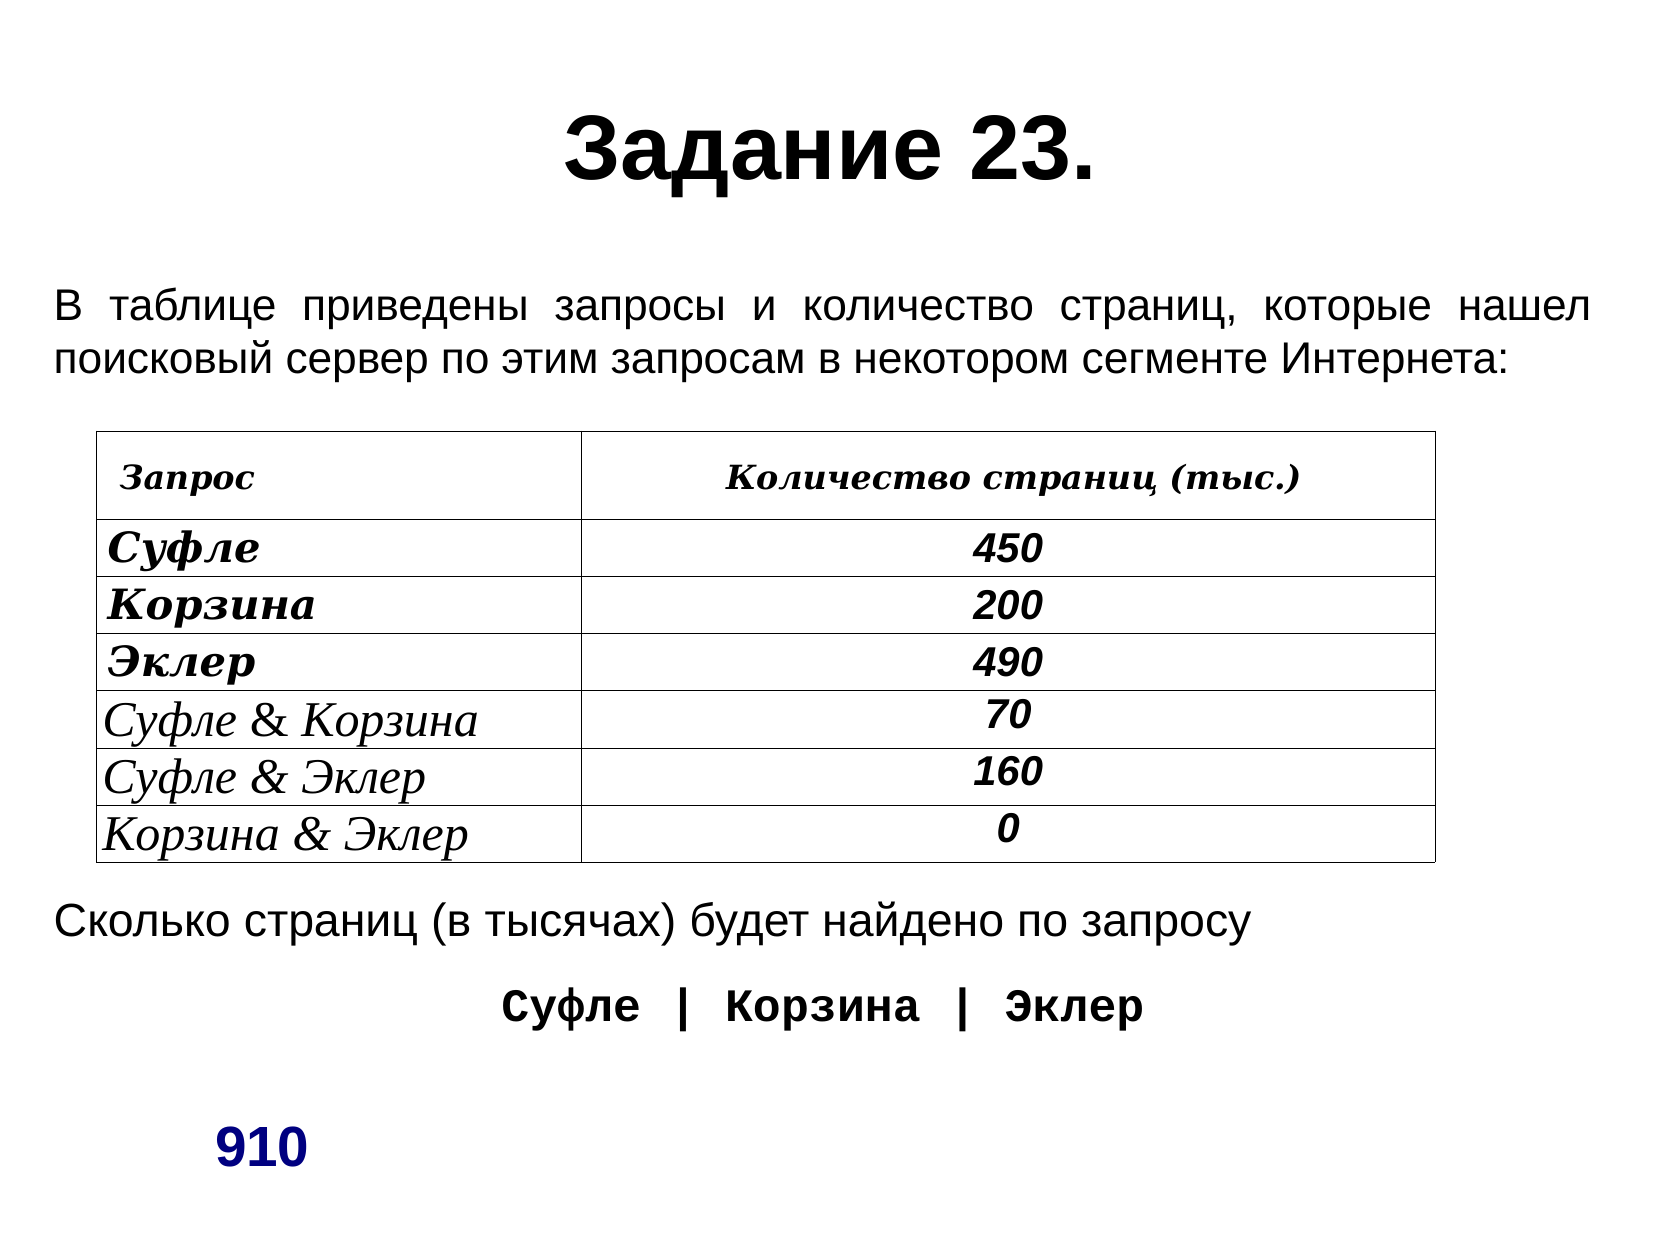

# Задание 23.
В таблице приведены запросы и количество страниц, которые нашел поисковый сервер по этим запросам в некотором сегменте Интернета:
Сколько страниц (в тысячах) будет найдено по запросу
Суфле | Корзина | Эклер
 	 910
| Запрос | Количество страниц (тыс.) |
| --- | --- |
| Суфле | 450 |
| Корзина | 200 |
| Эклер | 490 |
| Суфле & Корзина | 70 |
| Суфле & Эклер | 160 |
| Корзина & Эклер | 0 |